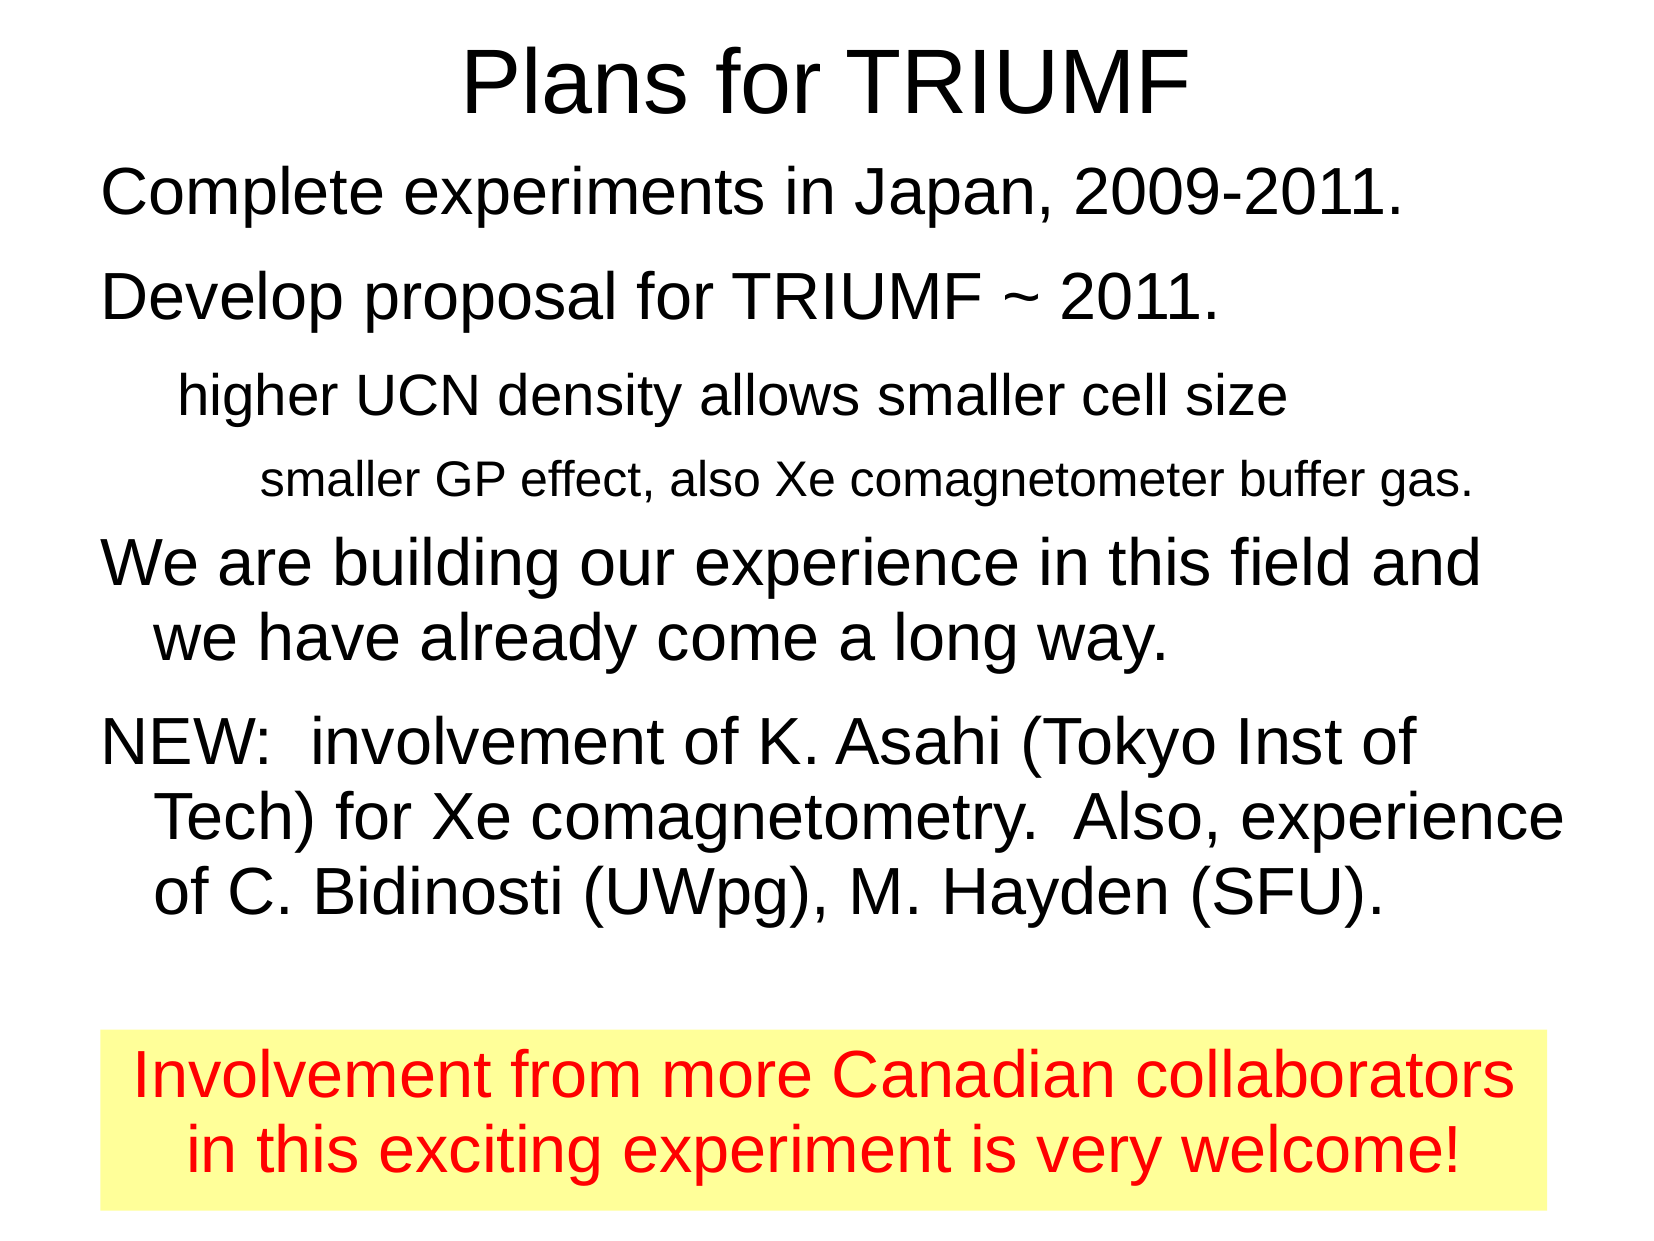

# Plans for TRIUMF
Complete experiments in Japan, 2009-2011.
Develop proposal for TRIUMF ~ 2011.
higher UCN density allows smaller cell size
smaller GP effect, also Xe comagnetometer buffer gas.
We are building our experience in this field and we have already come a long way.
NEW: involvement of K. Asahi (Tokyo Inst of Tech) for Xe comagnetometry. Also, experience of C. Bidinosti (UWpg), M. Hayden (SFU).
Involvement from more Canadian collaborators in this exciting experiment is very welcome!